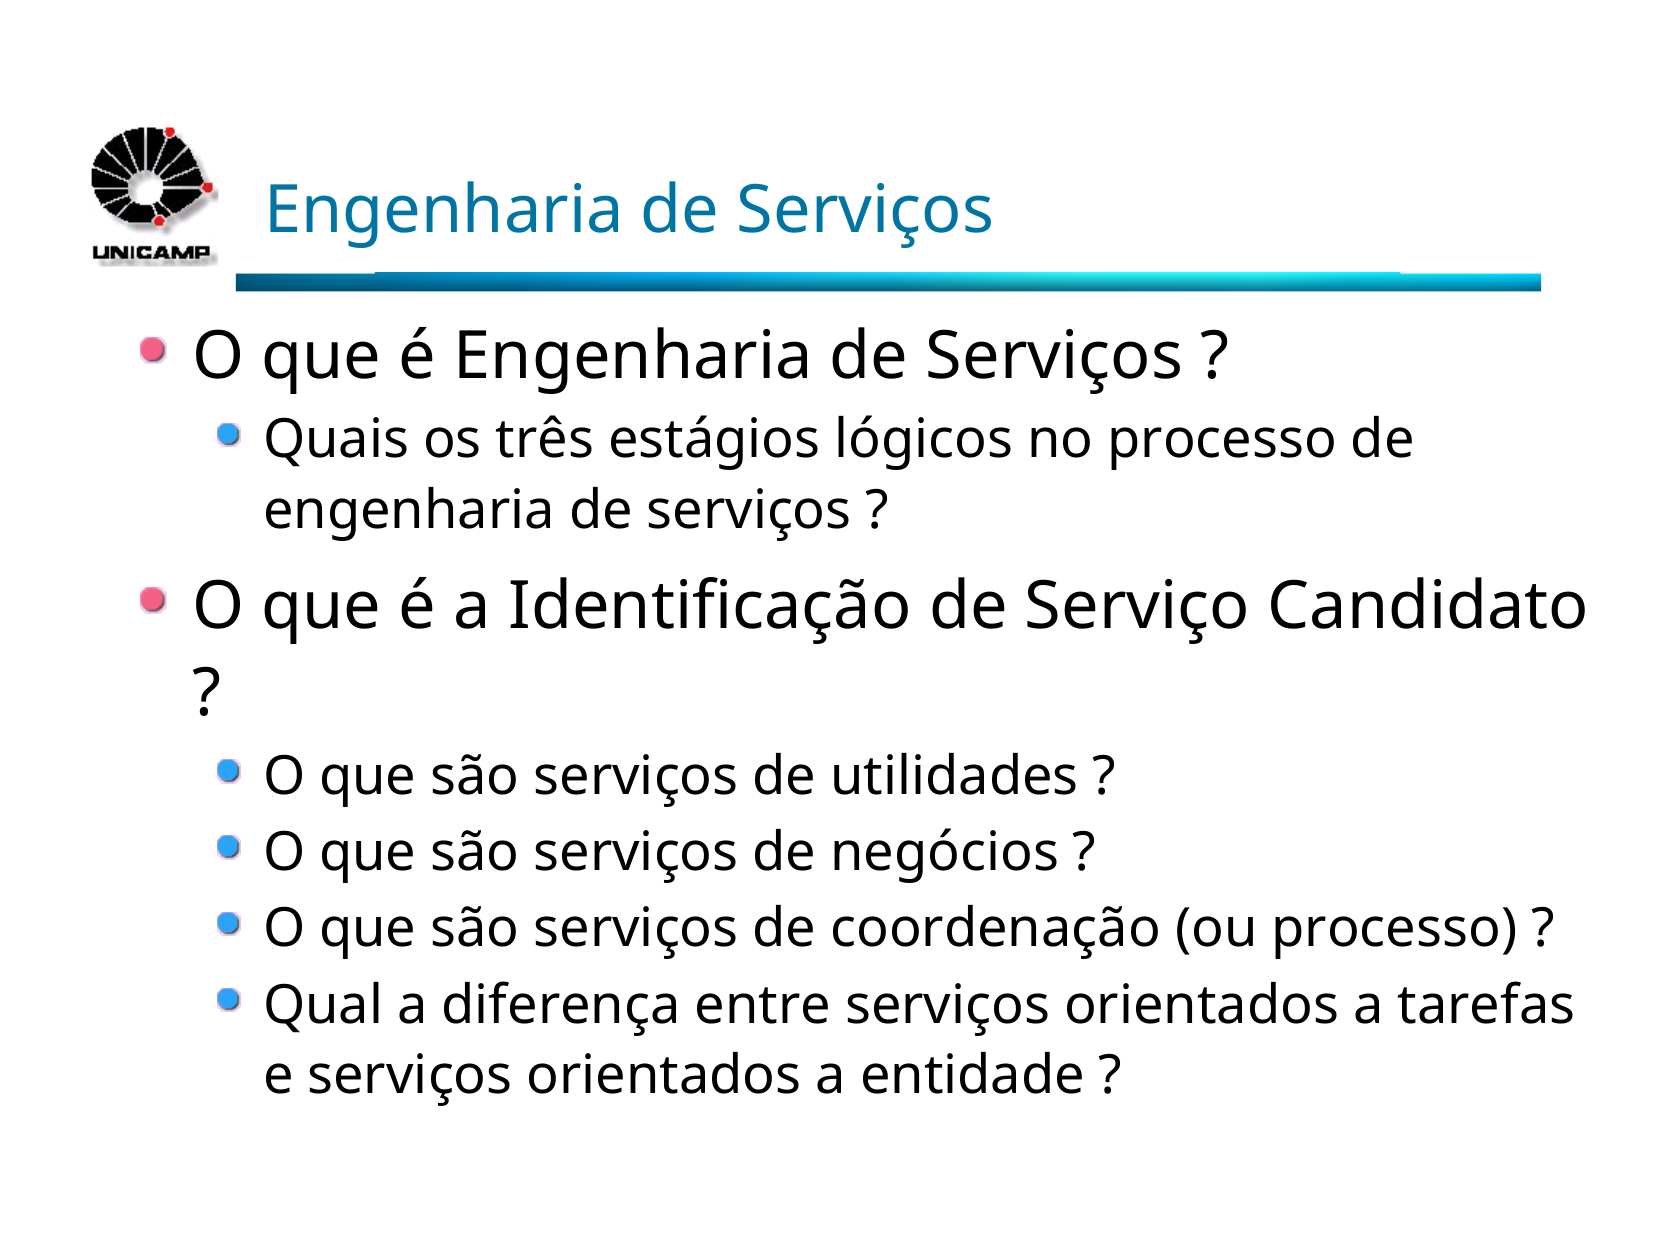

# Engenharia de Serviços
O que é Engenharia de Serviços ?
Quais os três estágios lógicos no processo de engenharia de serviços ?
O que é a Identificação de Serviço Candidato ?
O que são serviços de utilidades ?
O que são serviços de negócios ?
O que são serviços de coordenação (ou processo) ?
Qual a diferença entre serviços orientados a tarefas e serviços orientados a entidade ?